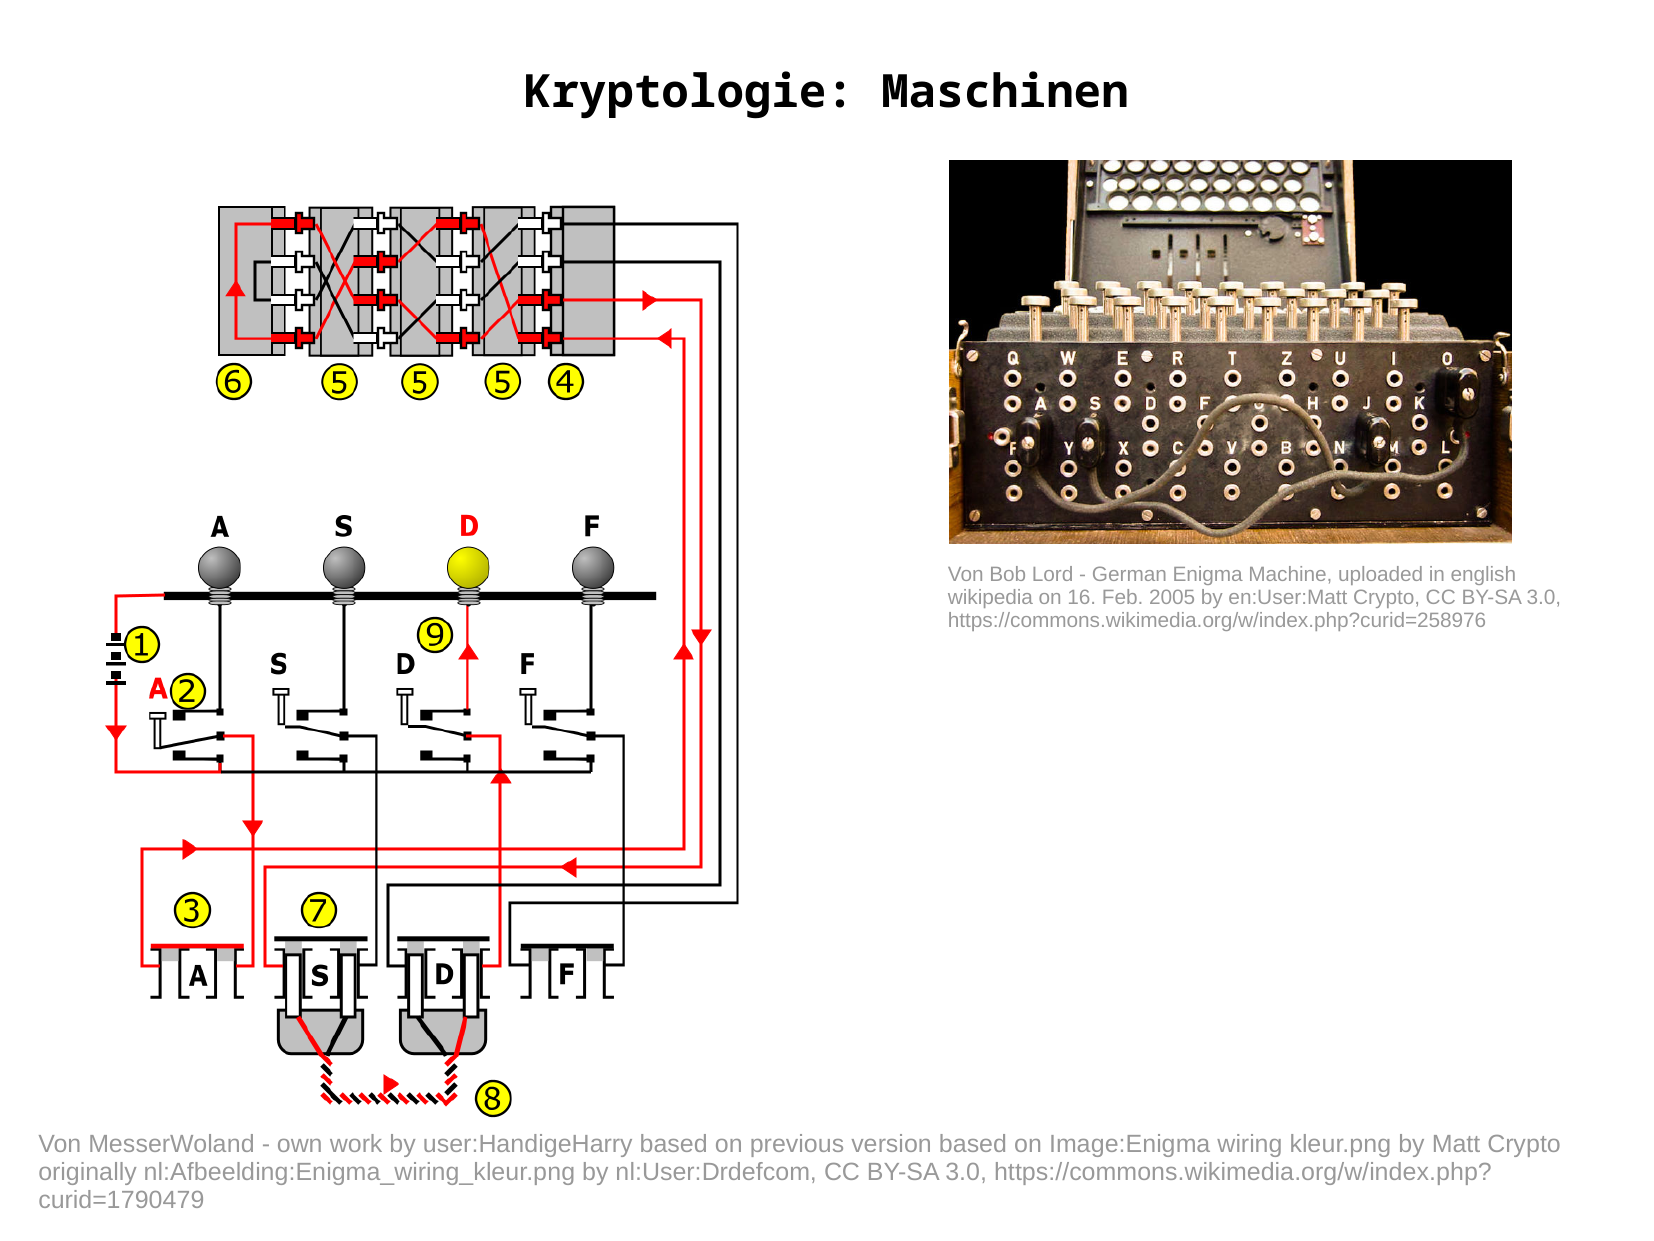

# Kryptologie: Maschinen
Von Bob Lord - German Enigma Machine, uploaded in english wikipedia on 16. Feb. 2005 by en:User:Matt Crypto, CC BY-SA 3.0, https://commons.wikimedia.org/w/index.php?curid=258976
Von MesserWoland - own work by user:HandigeHarry based on previous version based on Image:Enigma wiring kleur.png by Matt Crypto originally nl:Afbeelding:Enigma_wiring_kleur.png by nl:User:Drdefcom, CC BY-SA 3.0, https://commons.wikimedia.org/w/index.php?curid=1790479